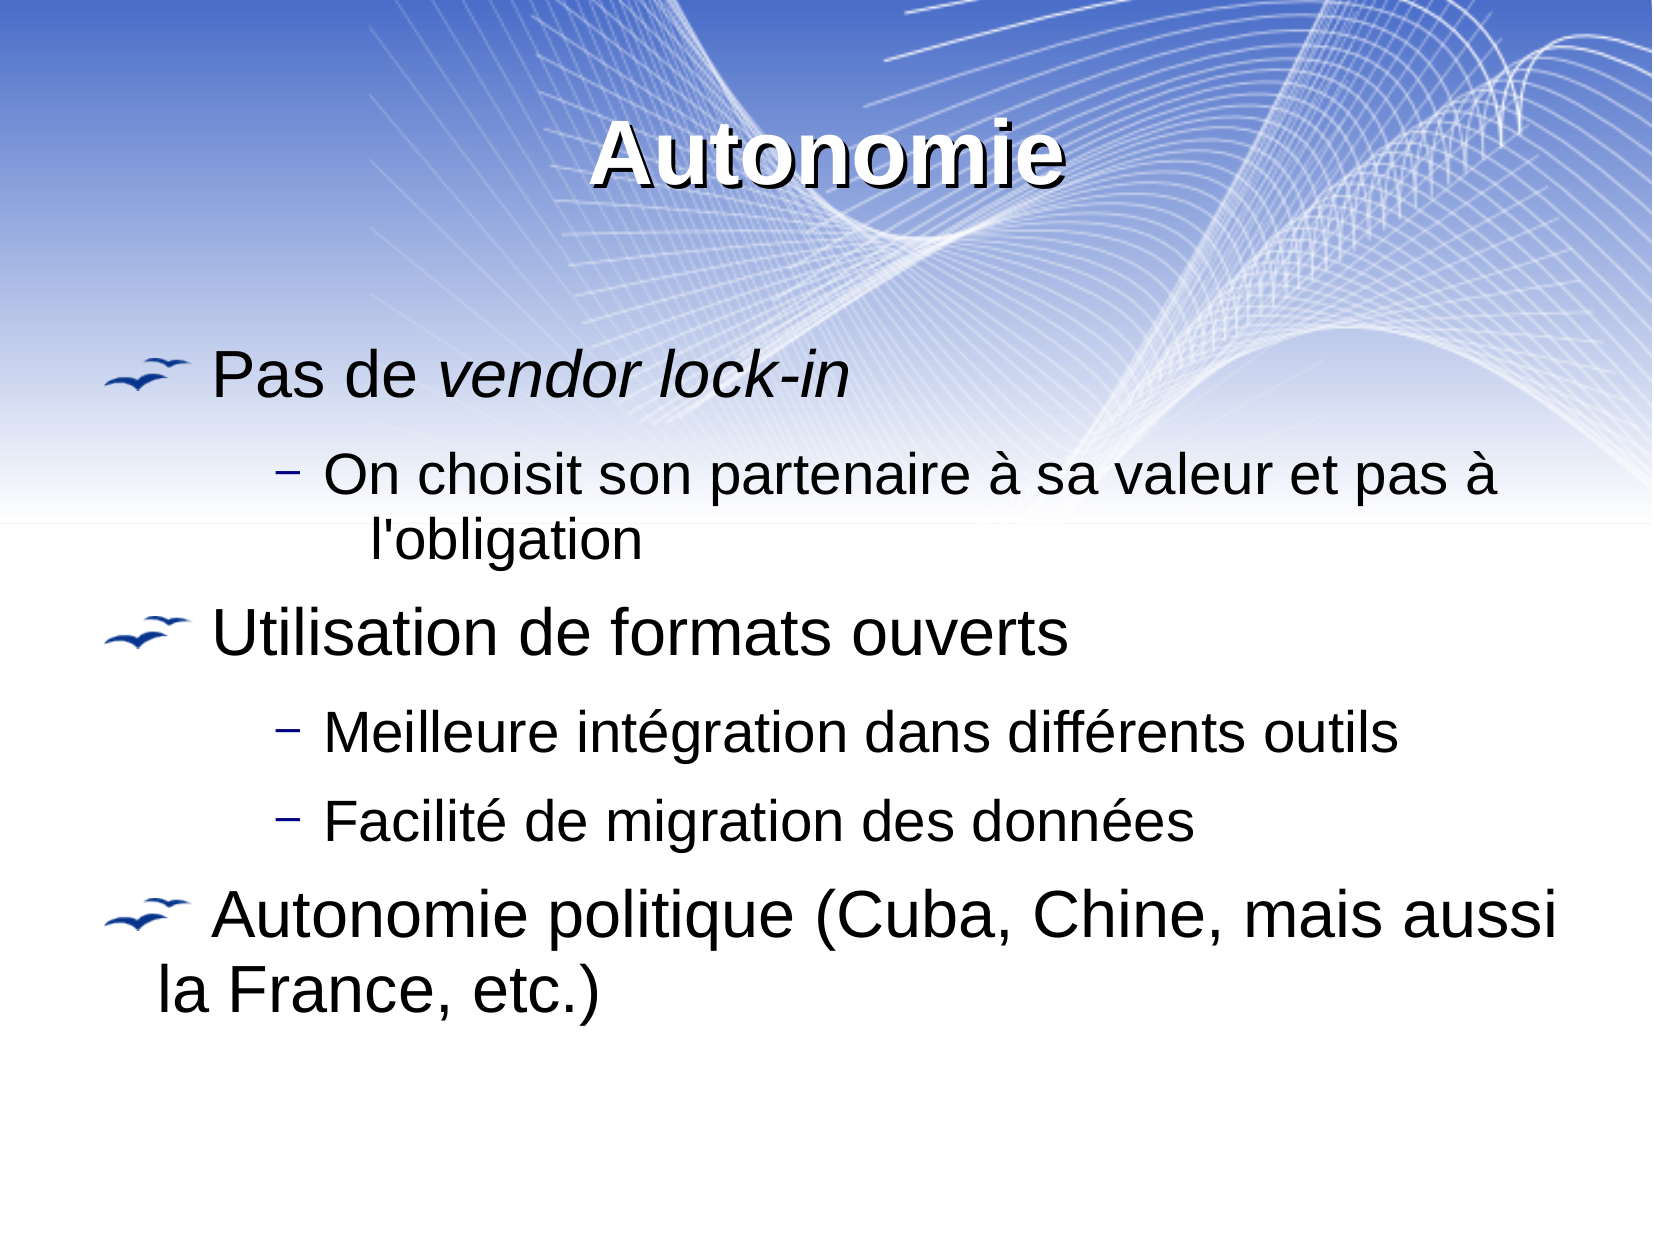

# Autonomie
 Pas de vendor lock-in
On choisit son partenaire à sa valeur et pas à l'obligation
 Utilisation de formats ouverts
Meilleure intégration dans différents outils
Facilité de migration des données
 Autonomie politique (Cuba, Chine, mais aussi la France, etc.)